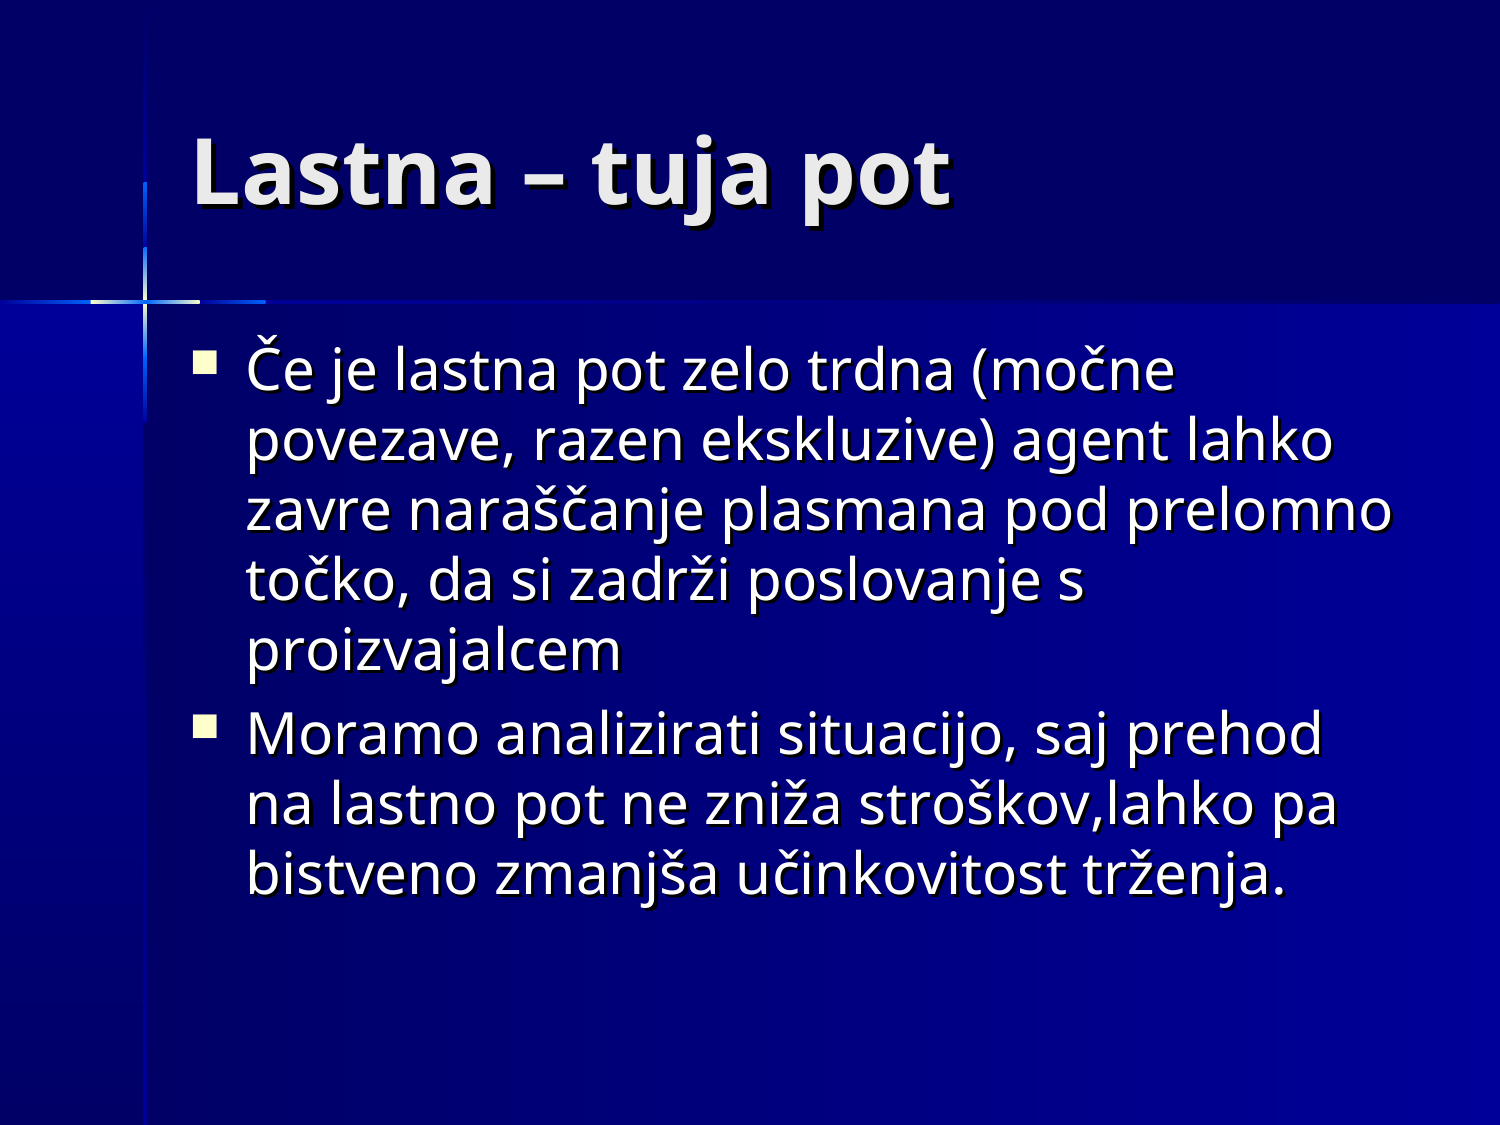

# Lastna – tuja pot
Če je lastna pot zelo trdna (močne povezave, razen ekskluzive) agent lahko zavre naraščanje plasmana pod prelomno točko, da si zadrži poslovanje s proizvajalcem
Moramo analizirati situacijo, saj prehod na lastno pot ne zniža stroškov,lahko pa bistveno zmanjša učinkovitost trženja.